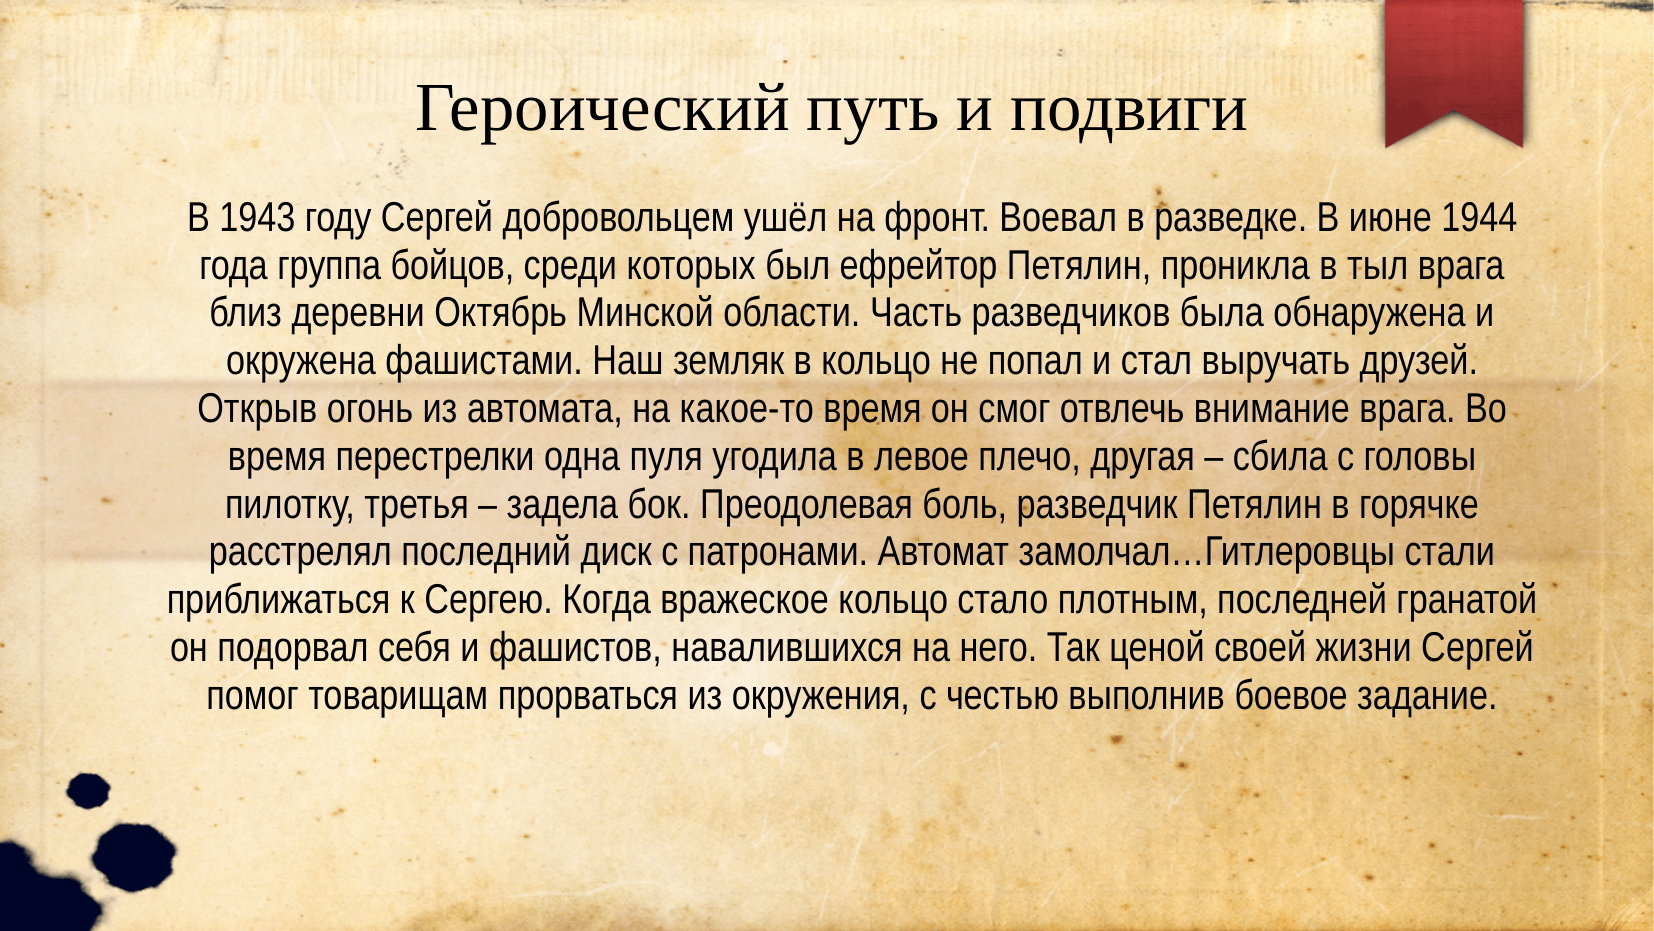

# Героический путь и подвиги
В 1943 году Сергей добровольцем ушёл на фронт. Воевал в разведке. В июне 1944 года группа бойцов, среди которых был ефрейтор Петялин, проникла в тыл врага близ деревни Октябрь Минской области. Часть разведчиков была обнаружена и окружена фашистами. Наш земляк в кольцо не попал и стал выручать друзей. Открыв огонь из автомата, на какое-то время он смог отвлечь внимание врага. Во время перестрелки одна пуля угодила в левое плечо, другая – сбила с головы пилотку, третья – задела бок. Преодолевая боль, разведчик Петялин в горячке расстрелял последний диск с патронами. Автомат замолчал…Гитлеровцы стали приближаться к Сергею. Когда вражеское кольцо стало плотным, последней гранатой он подорвал себя и фашистов, навалившихся на него. Так ценой своей жизни Сергей помог товарищам прорваться из окружения, с честью выполнив боевое задание.